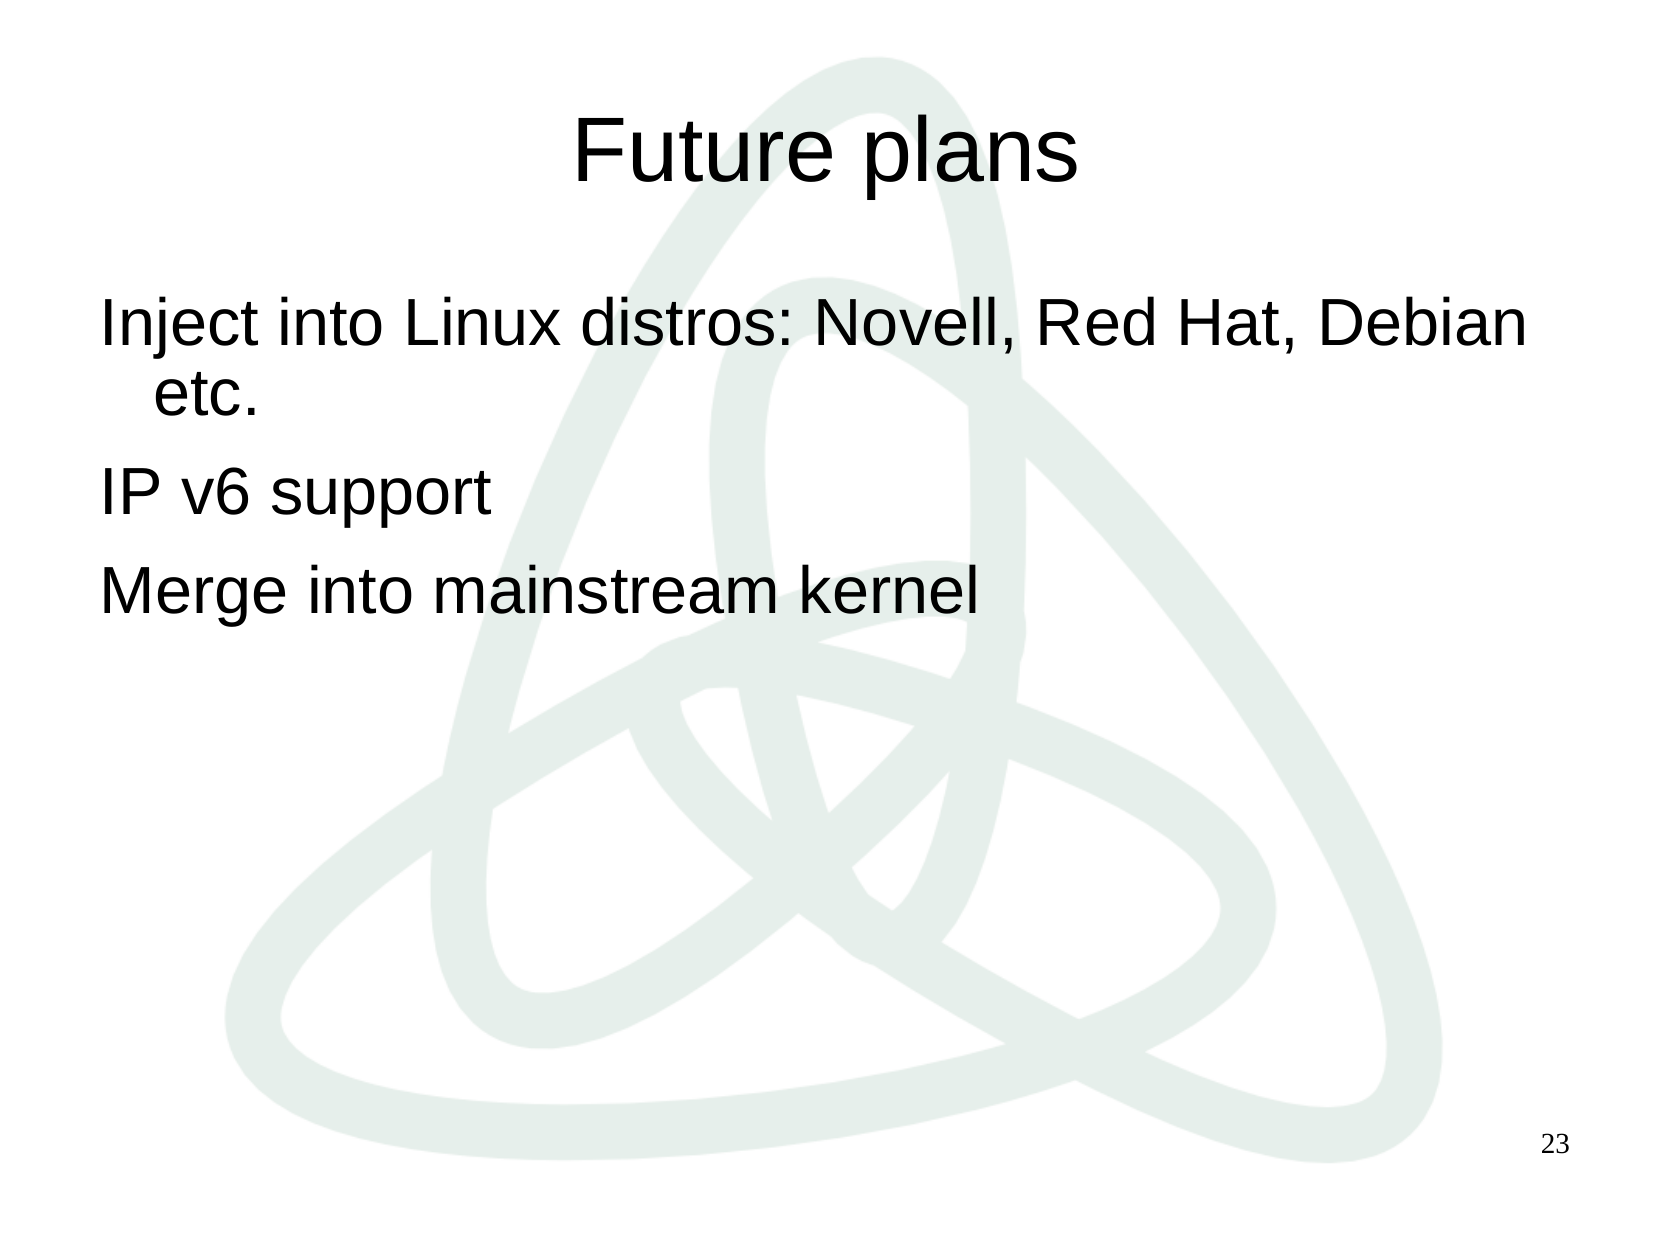

# Future plans
Inject into Linux distros: Novell, Red Hat, Debian etc.
IP v6 support
Merge into mainstream kernel